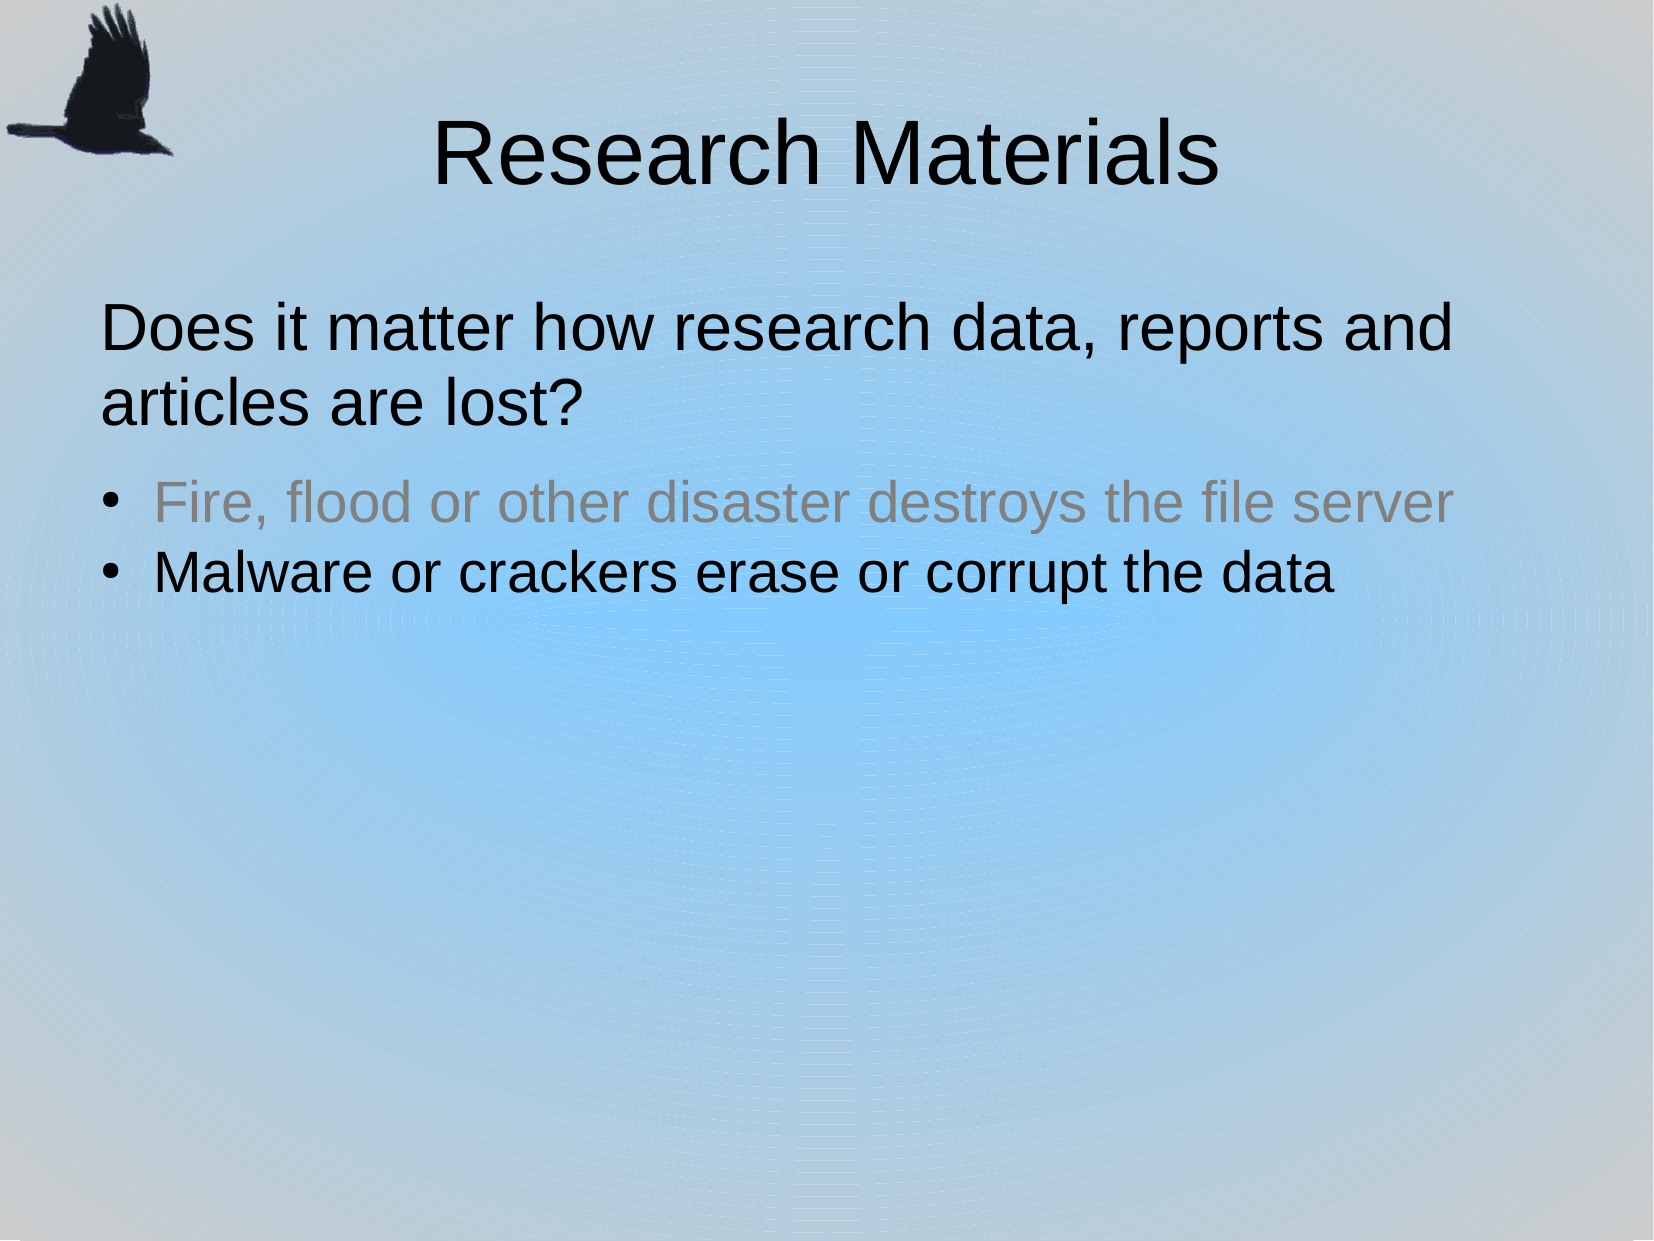

# Research Materials
Does it matter how research data, reports and articles are lost?
Fire, flood or other disaster destroys the file server
Malware or crackers erase or corrupt the data